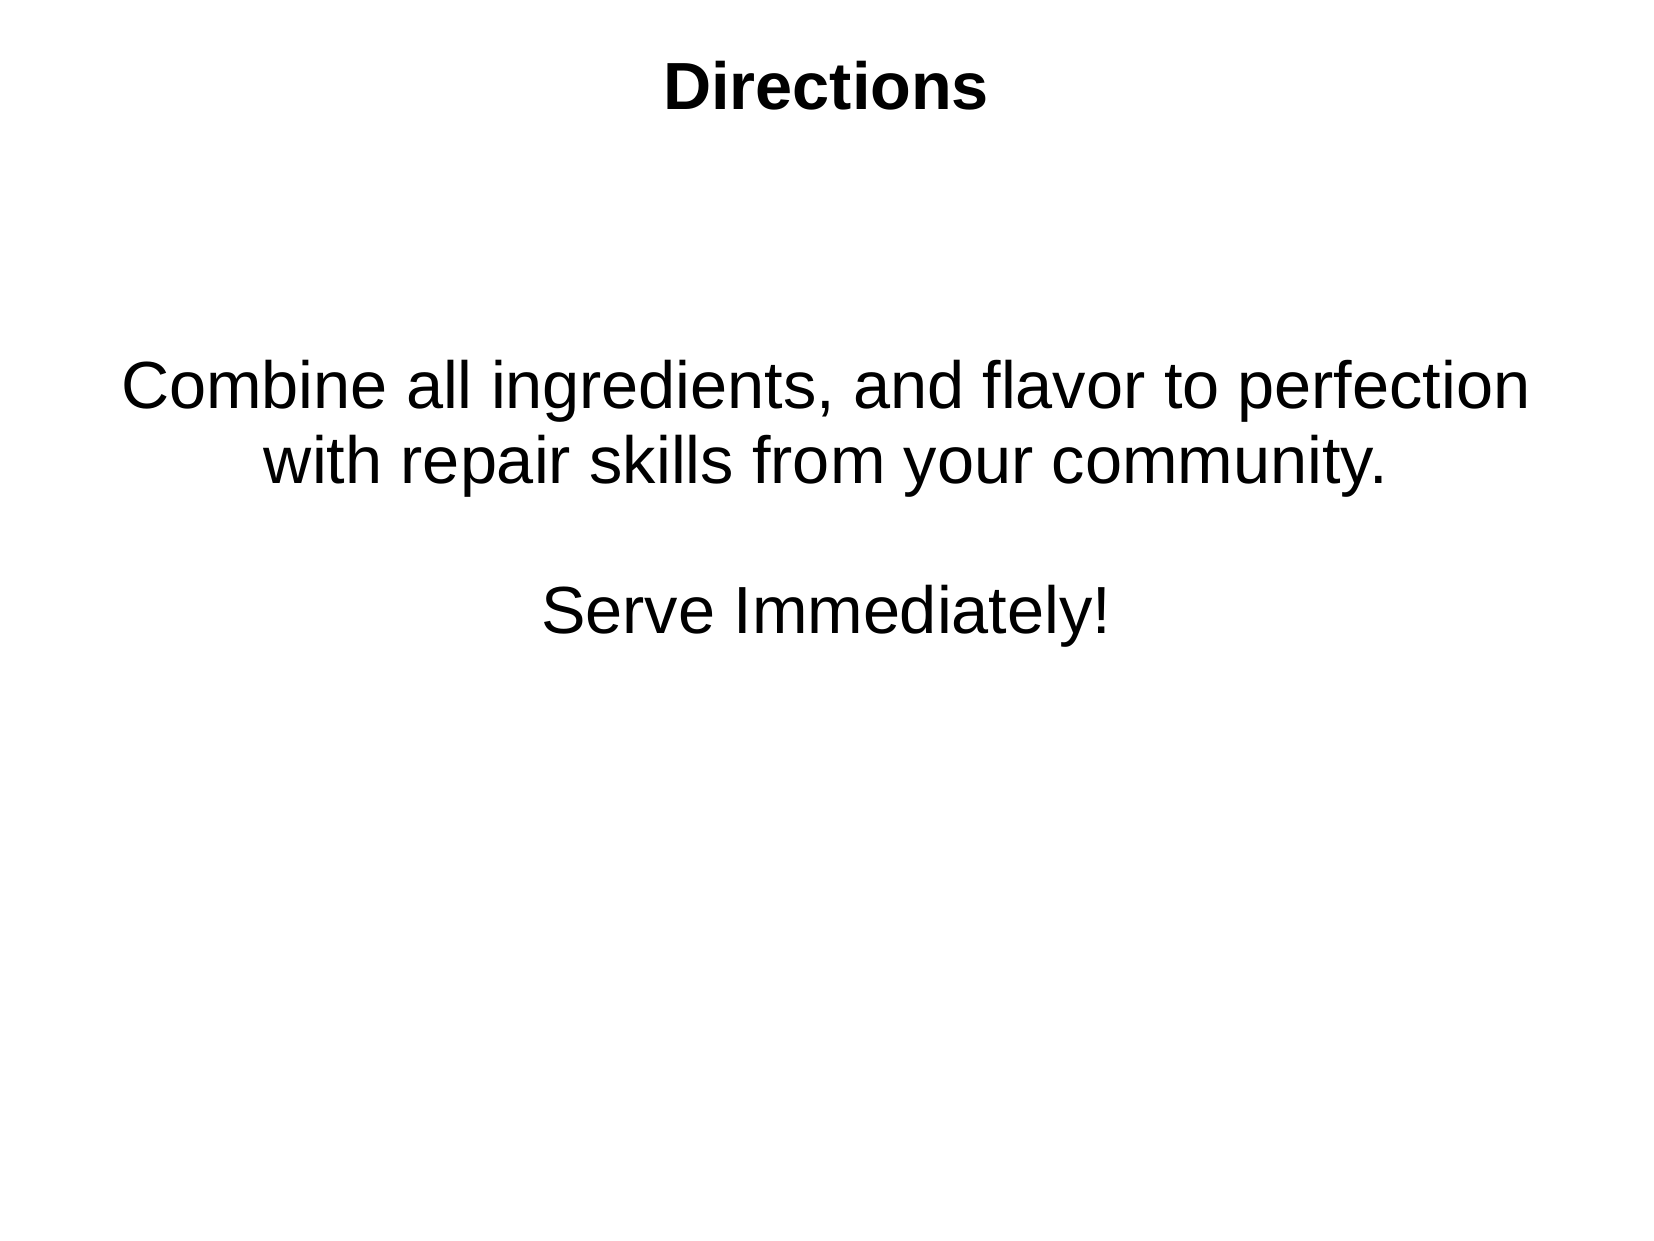

# Directions
Combine all ingredients, and flavor to perfection with repair skills from your community.
Serve Immediately!